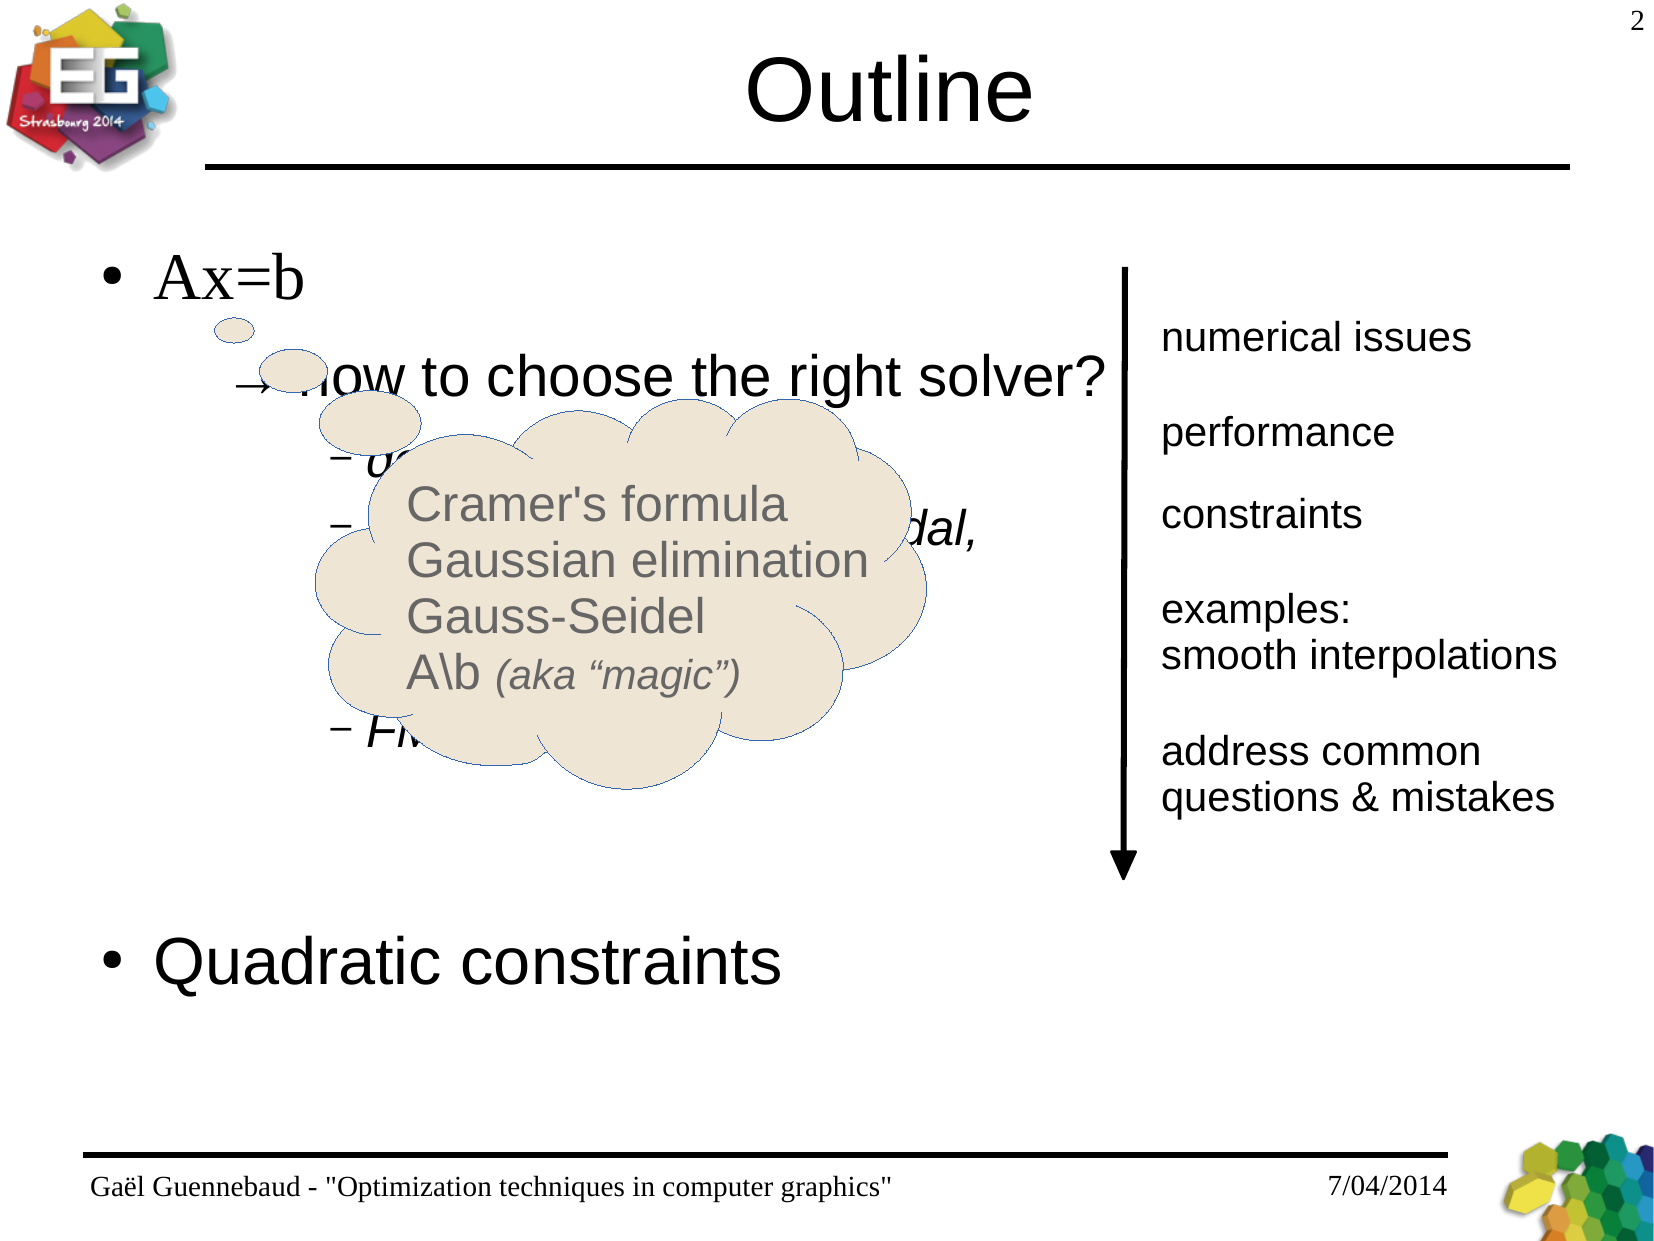

2
# Outline
Ax=b
→ how to choose the right solver?
dense, sparse,
direct,simplicial/supernodal,
iterative,multigrid,hybrid,
preconditioners,
FMM, ...
Quadratic constraints
numerical issues
Cramer's formula
Gaussian elimination
Gauss-Seidel
A\b (aka “magic”)
performance
constraints
examples:
smooth interpolations
address common questions & mistakes
7/04/2014
Gaël Guennebaud - "Optimization techniques in computer graphics"